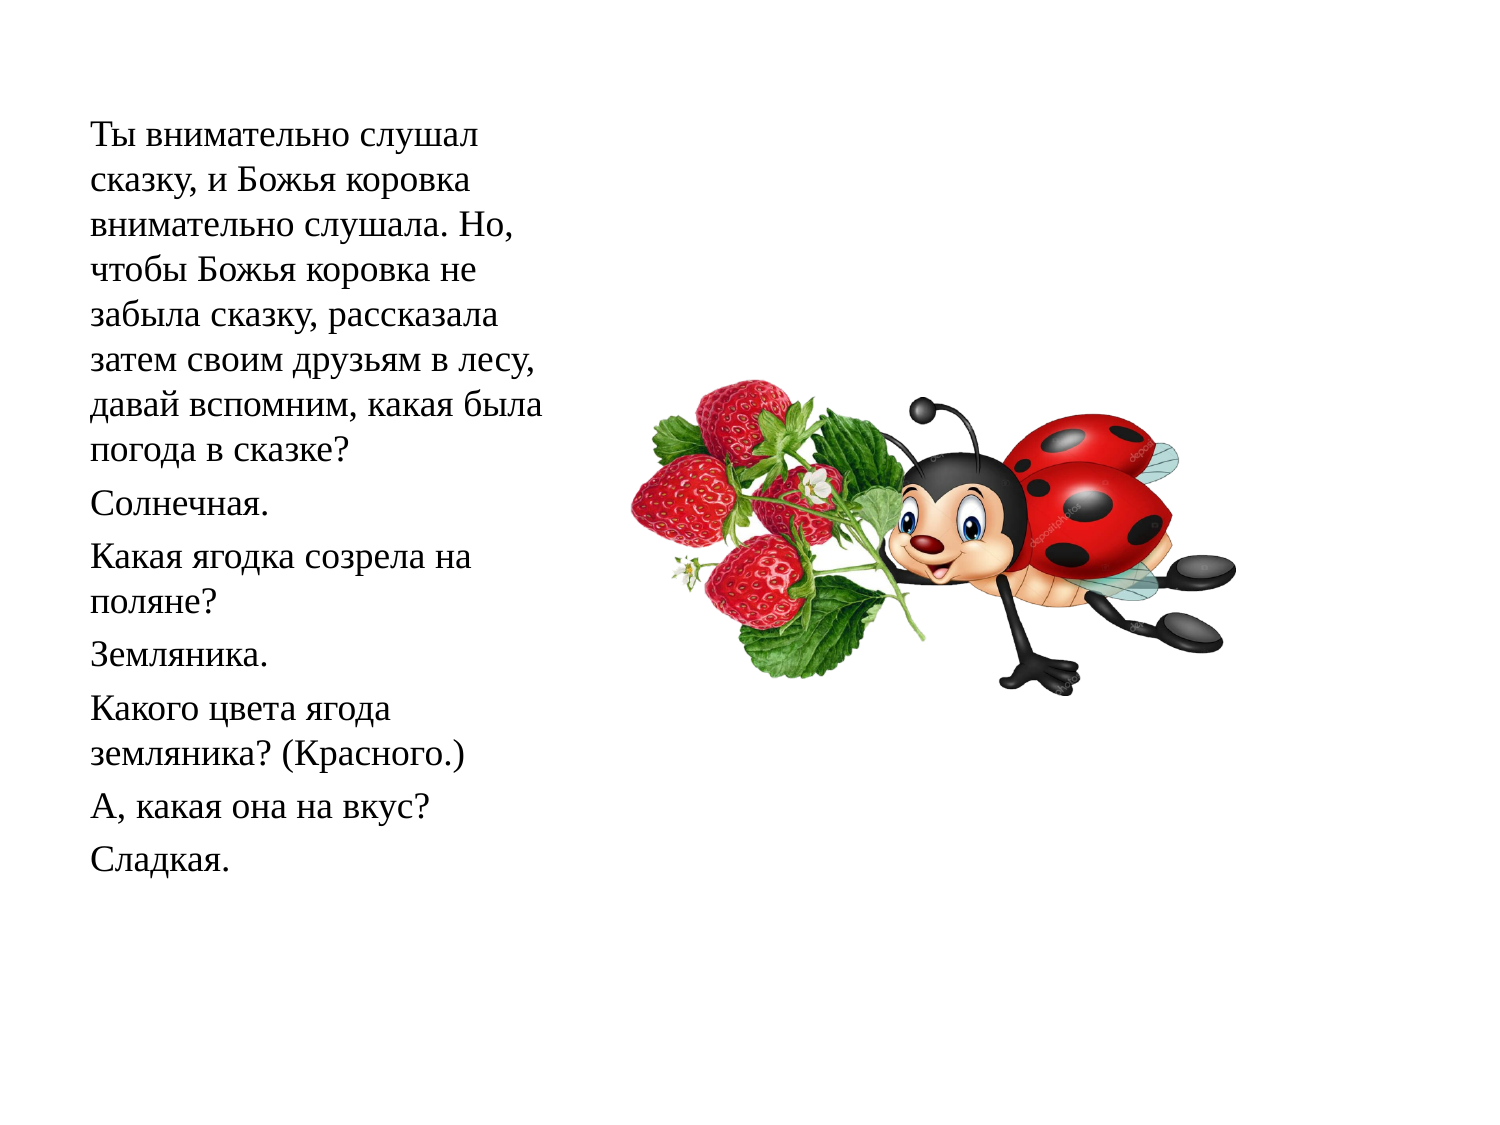

#
Ты внимательно слушал сказку, и Божья коровка внимательно слушала. Но, чтобы Божья коровка не забыла сказку, рассказала затем своим друзьям в лесу, давай вспомним, какая была погода в сказке?
Солнечная.
Какая ягодка созрела на поляне?
Земляника.
Какого цвета ягода земляника? (Красного.)
А, какая она на вкус?
Сладкая.